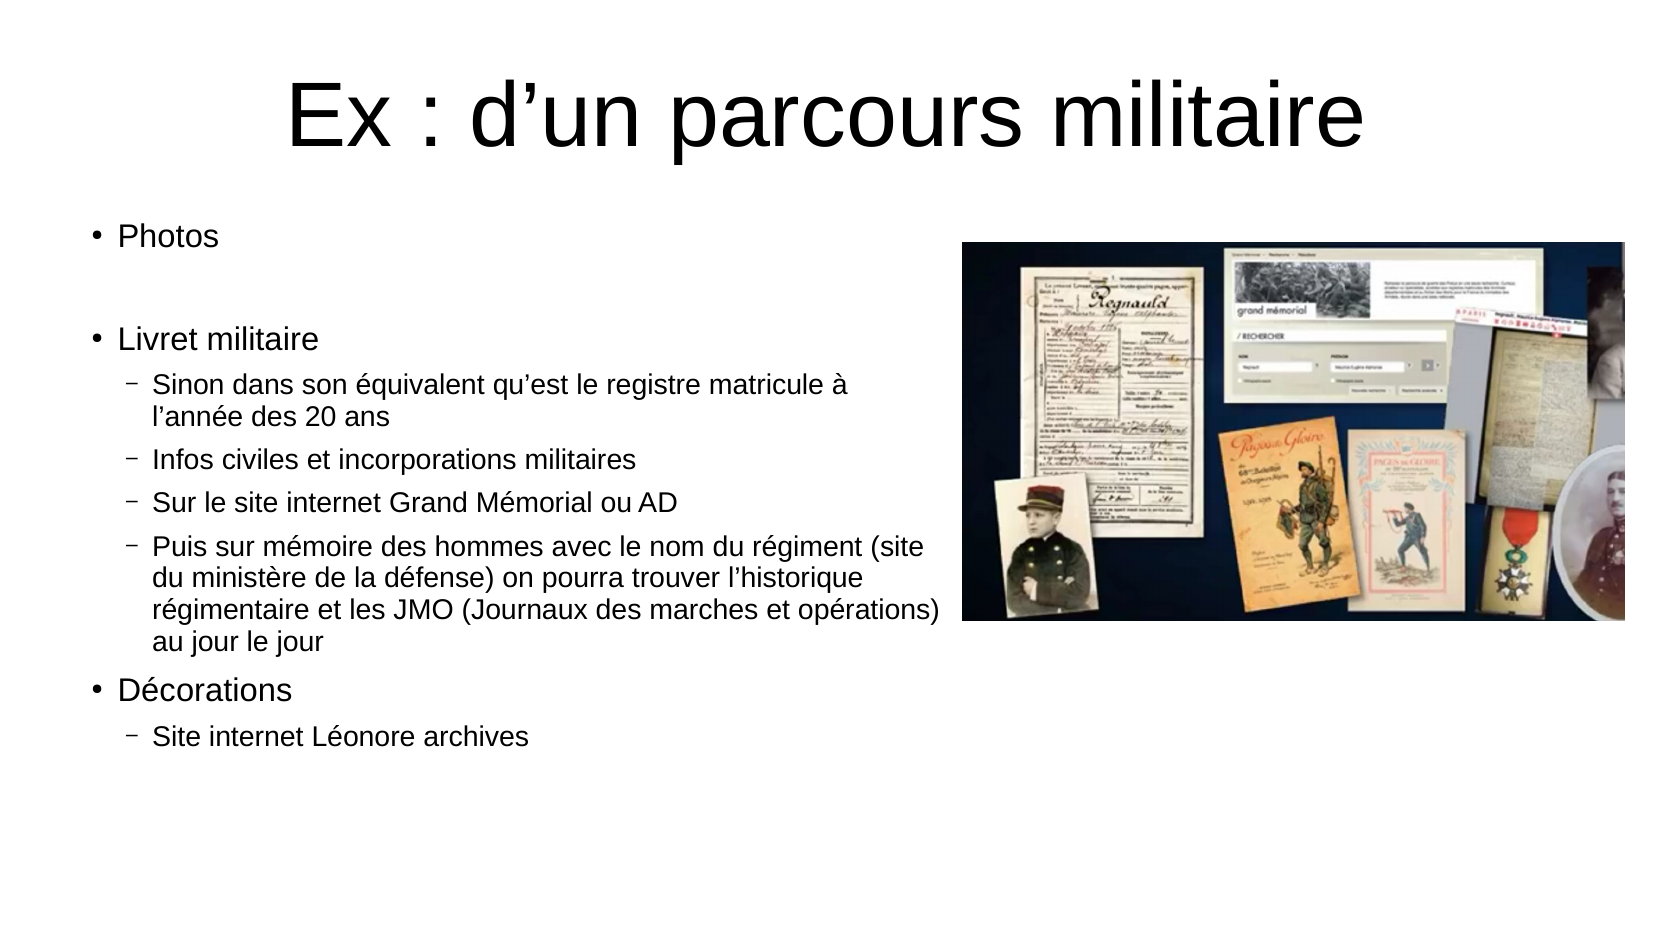

# Ex : d’un parcours militaire
Photos
Livret militaire
Sinon dans son équivalent qu’est le registre matricule à l’année des 20 ans
Infos civiles et incorporations militaires
Sur le site internet Grand Mémorial ou AD
Puis sur mémoire des hommes avec le nom du régiment (site du ministère de la défense) on pourra trouver l’historique régimentaire et les JMO (Journaux des marches et opérations) au jour le jour
Décorations
Site internet Léonore archives